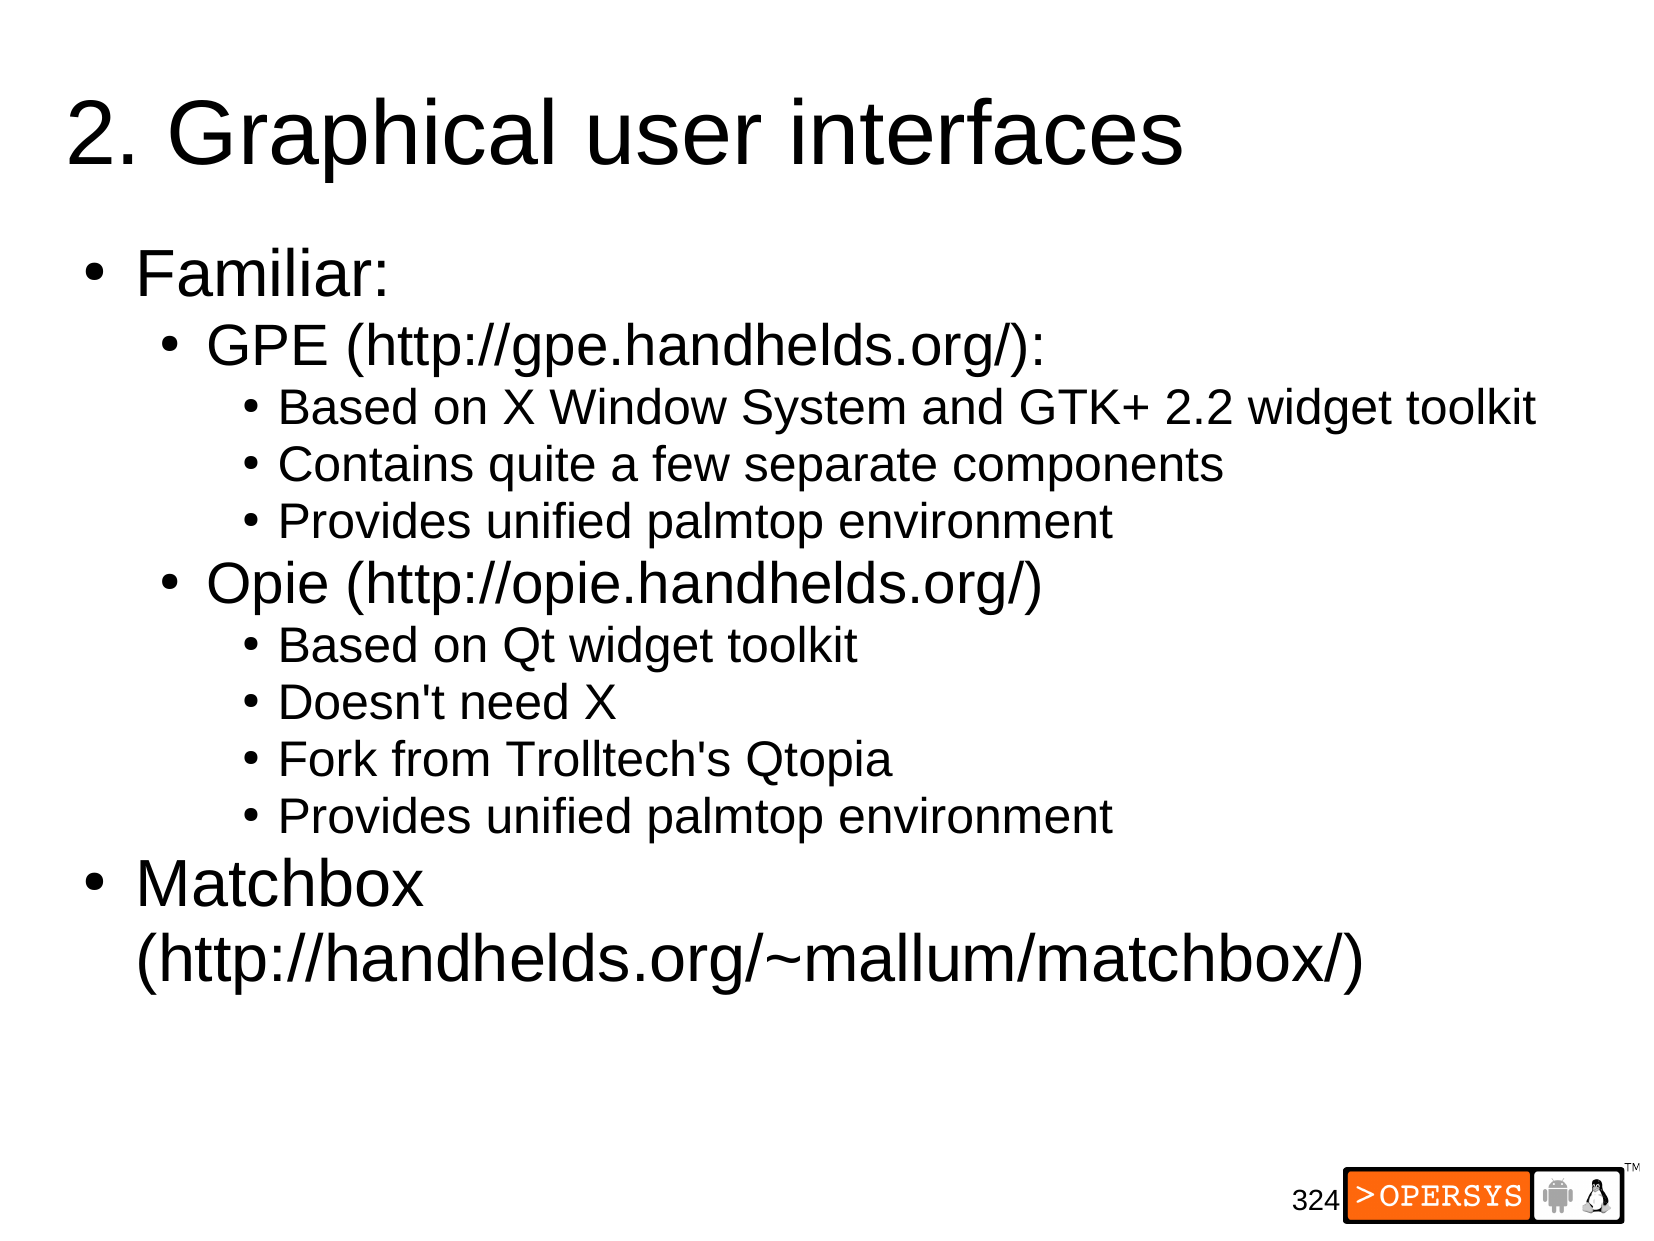

# 2. Graphical user interfaces
Familiar:
GPE (http://gpe.handhelds.org/):
Based on X Window System and GTK+ 2.2 widget toolkit
Contains quite a few separate components
Provides unified palmtop environment
Opie (http://opie.handhelds.org/)
Based on Qt widget toolkit
Doesn't need X
Fork from Trolltech's Qtopia
Provides unified palmtop environment
Matchbox (http://handhelds.org/~mallum/matchbox/)